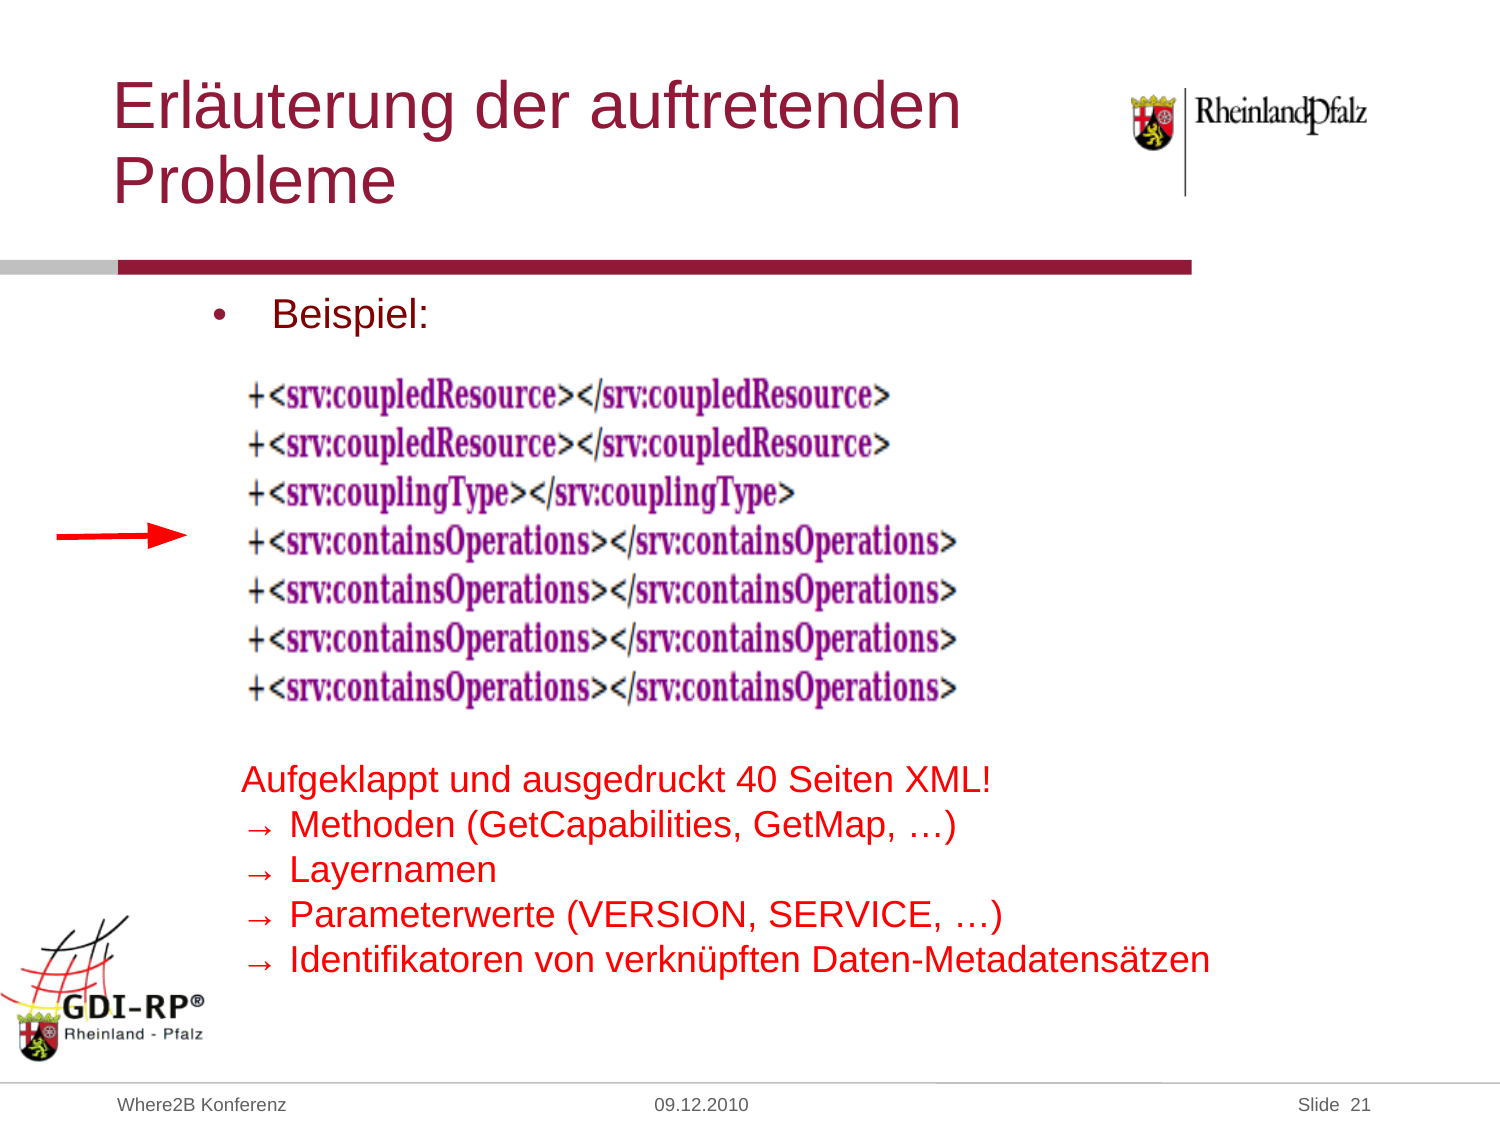

# Erläuterung der auftretenden Probleme
Beispiel:
Aufgeklappt und ausgedruckt 40 Seiten XML!
→ Methoden (GetCapabilities, GetMap, …)
→ Layernamen
→ Parameterwerte (VERSION, SERVICE, …)
→ Identifikatoren von verknüpften Daten-Metadatensätzen